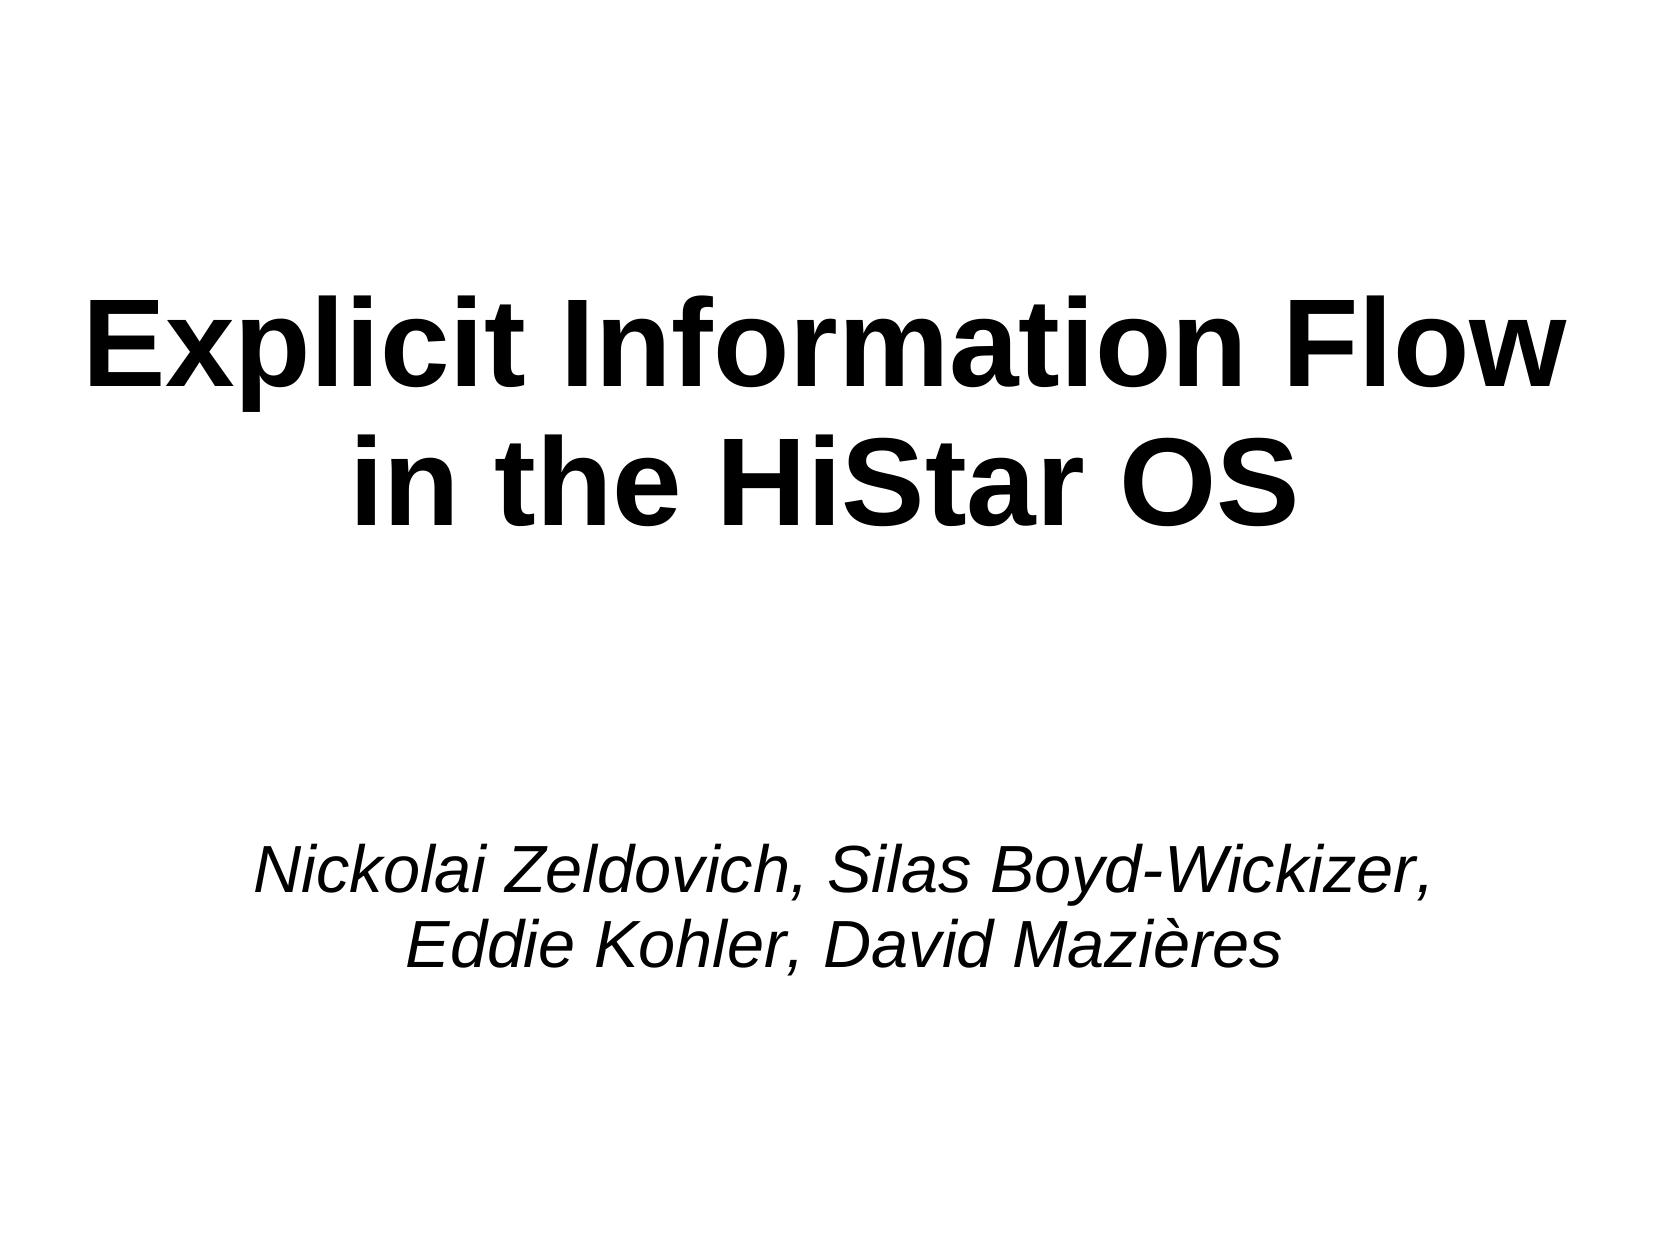

# Explicit Information Flow in the HiStar OS
Nickolai Zeldovich, Silas Boyd-Wickizer,
Eddie Kohler, David Mazières